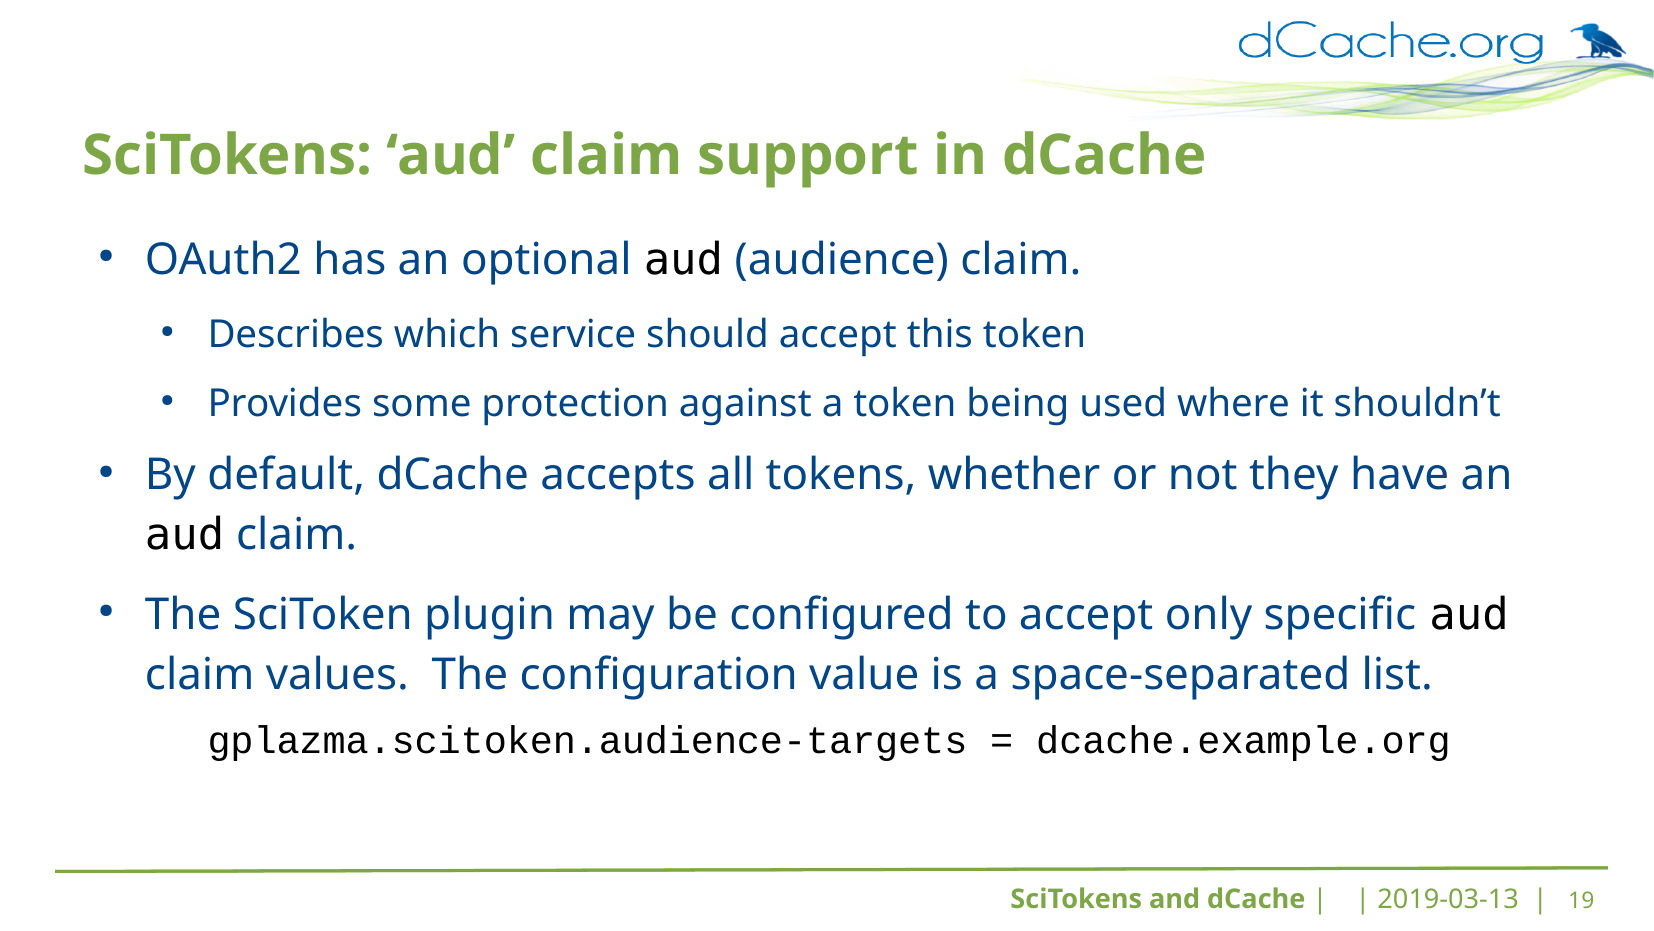

# SciTokens: ‘aud’ claim support in dCache
OAuth2 has an optional aud (audience) claim.
Describes which service should accept this token
Provides some protection against a token being used where it shouldn’t
By default, dCache accepts all tokens, whether or not they have an aud claim.
The SciToken plugin may be configured to accept only specific aud claim values. The configuration value is a space-separated list.
gplazma.scitoken.audience-targets = dcache.example.org